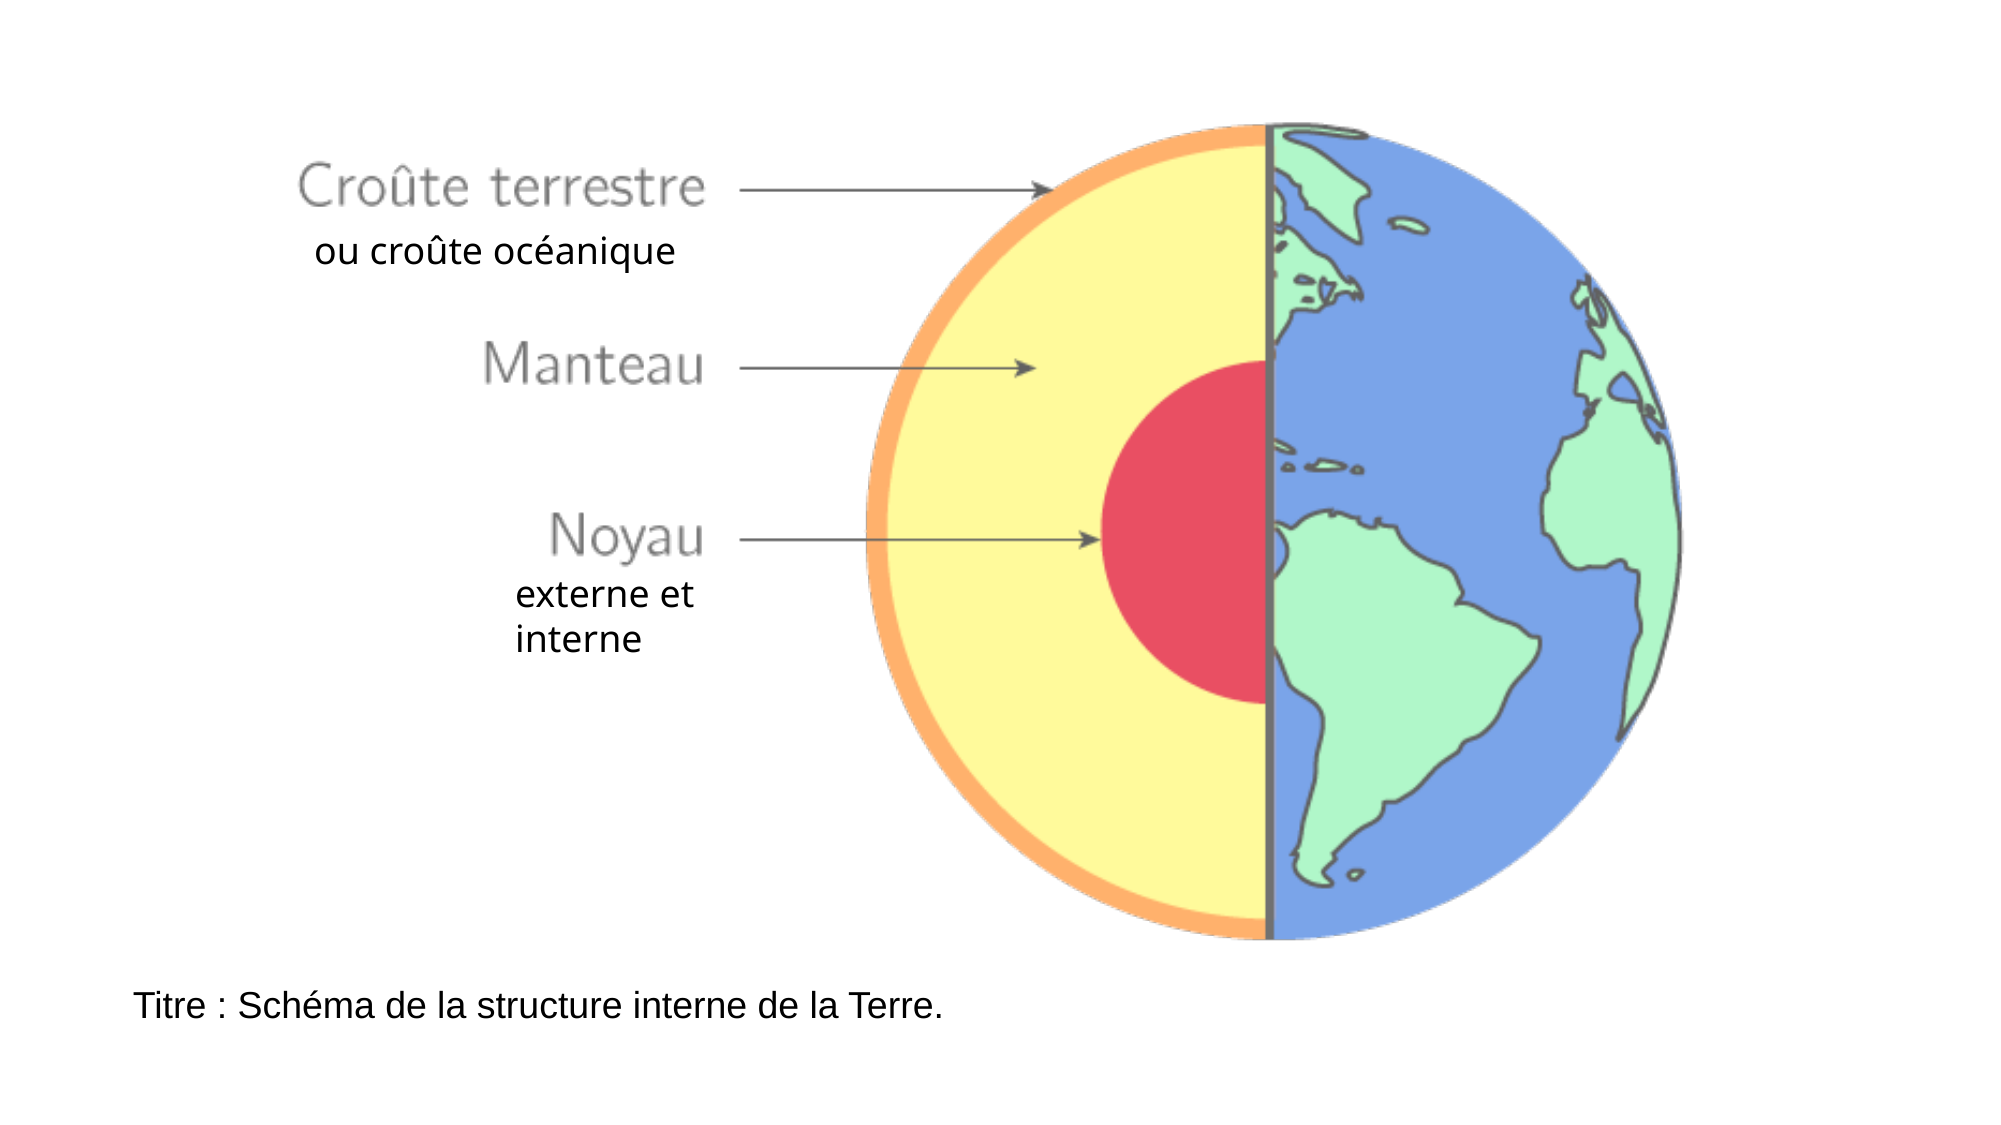

ou croûte océanique
externe et interne
Titre : Schéma de la structure interne de la Terre.